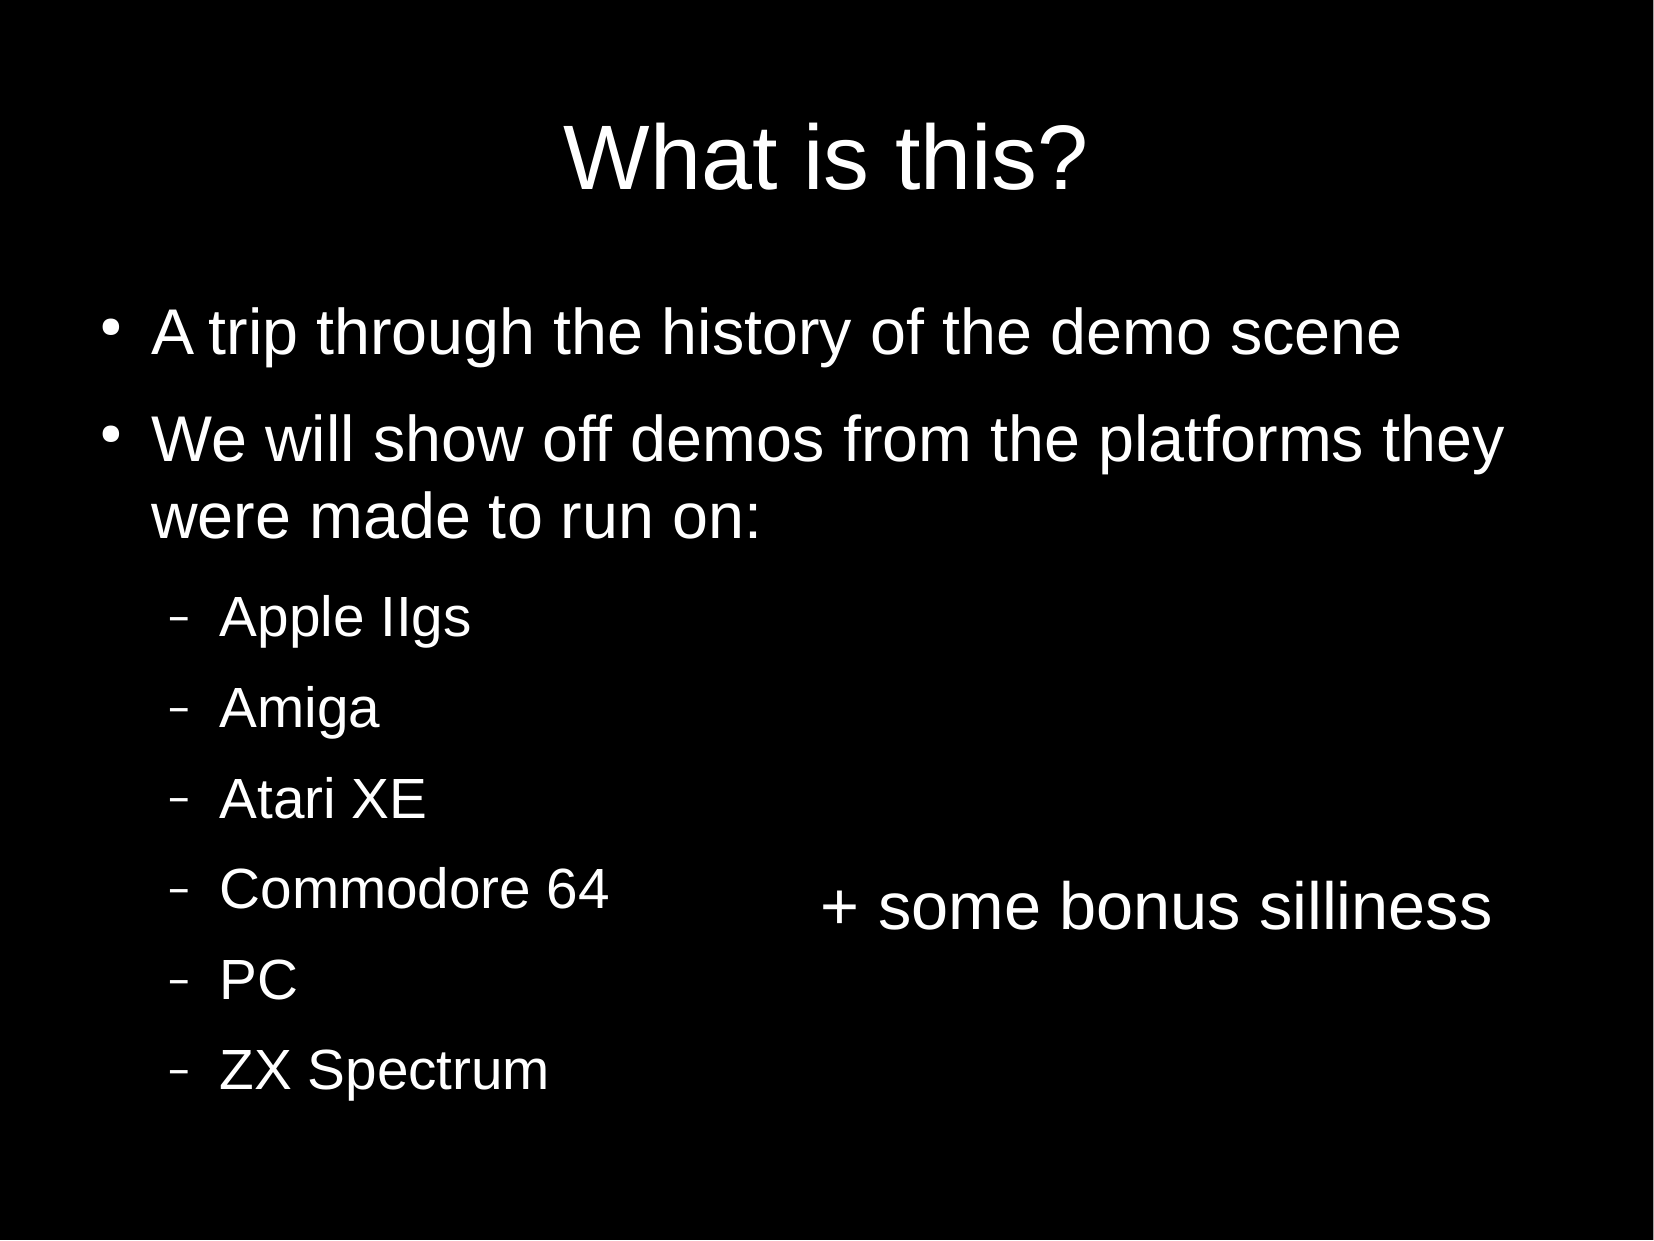

# What is this?
A trip through the history of the demo scene
We will show off demos from the platforms they were made to run on:
Apple IIgs
Amiga
Atari XE
Commodore 64
PC
ZX Spectrum
+ some bonus silliness